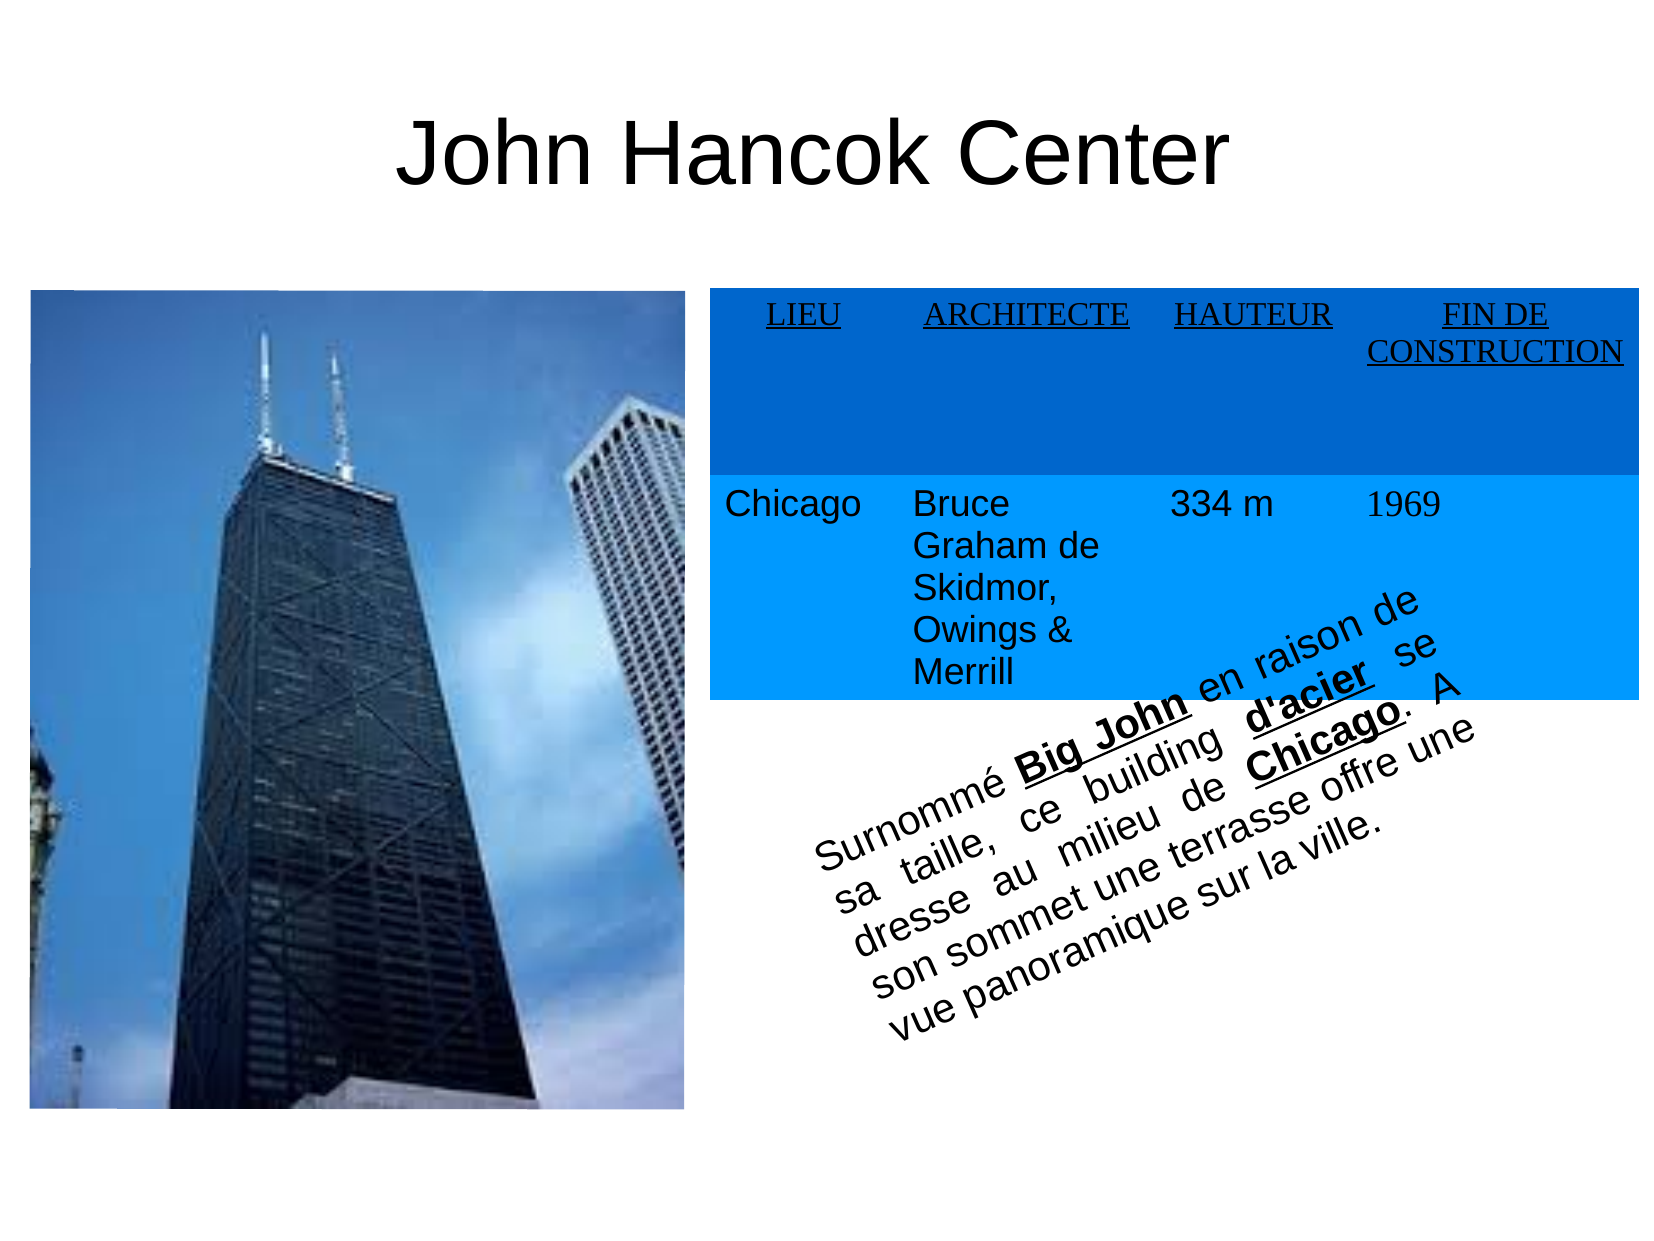

John Hancok Center
| LIEU | ARCHITECTE | HAUTEUR | FIN DE CONSTRUCTION |
| --- | --- | --- | --- |
| Chicago | Bruce Graham de Skidmor, Owings & Merrill | 334 m | 1969 |
#
Surnommé Big John en raison de sa taille, ce building d'acier se dresse au milieu de Chicago. A son sommet une terrasse offre une vue panoramique sur la ville.